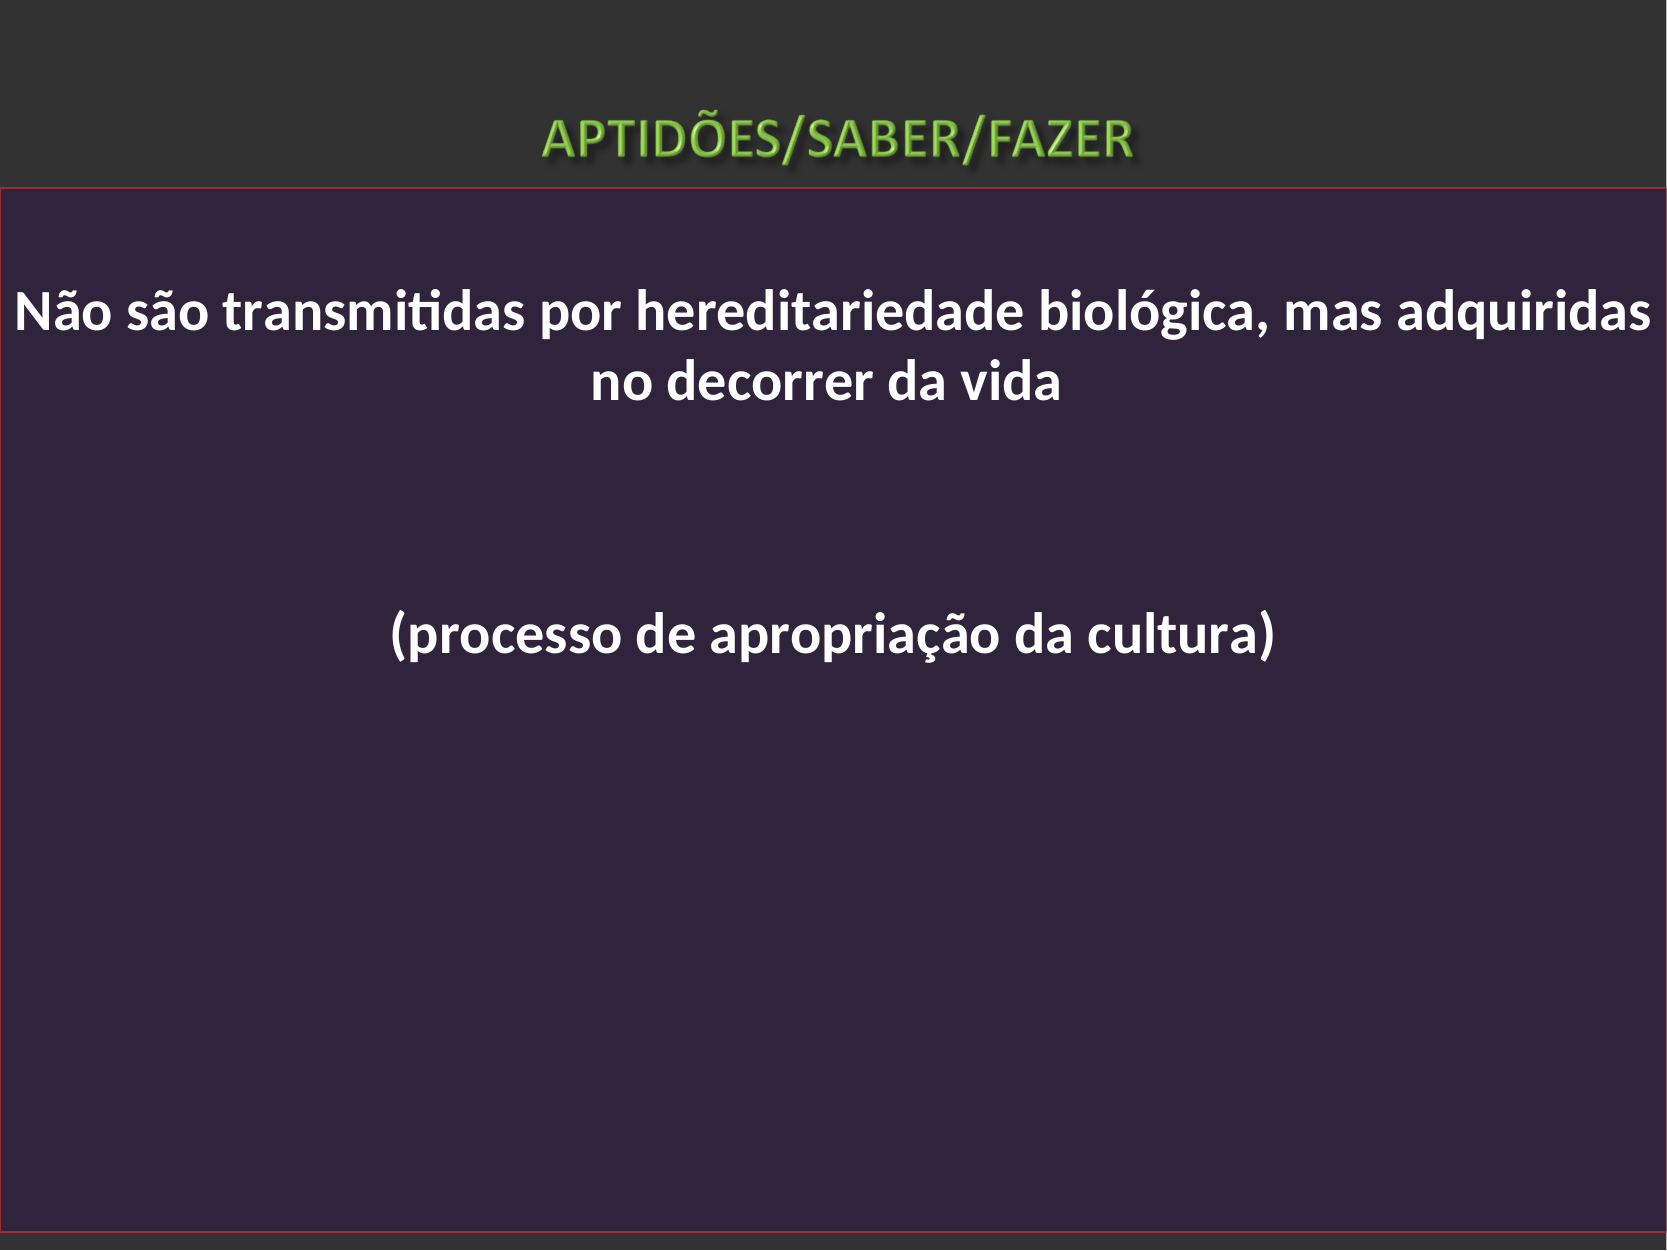

# Não são transmitidas por hereditariedade biológica, mas adquiridas no decorrer da vida
(processo de apropriação da cultura)